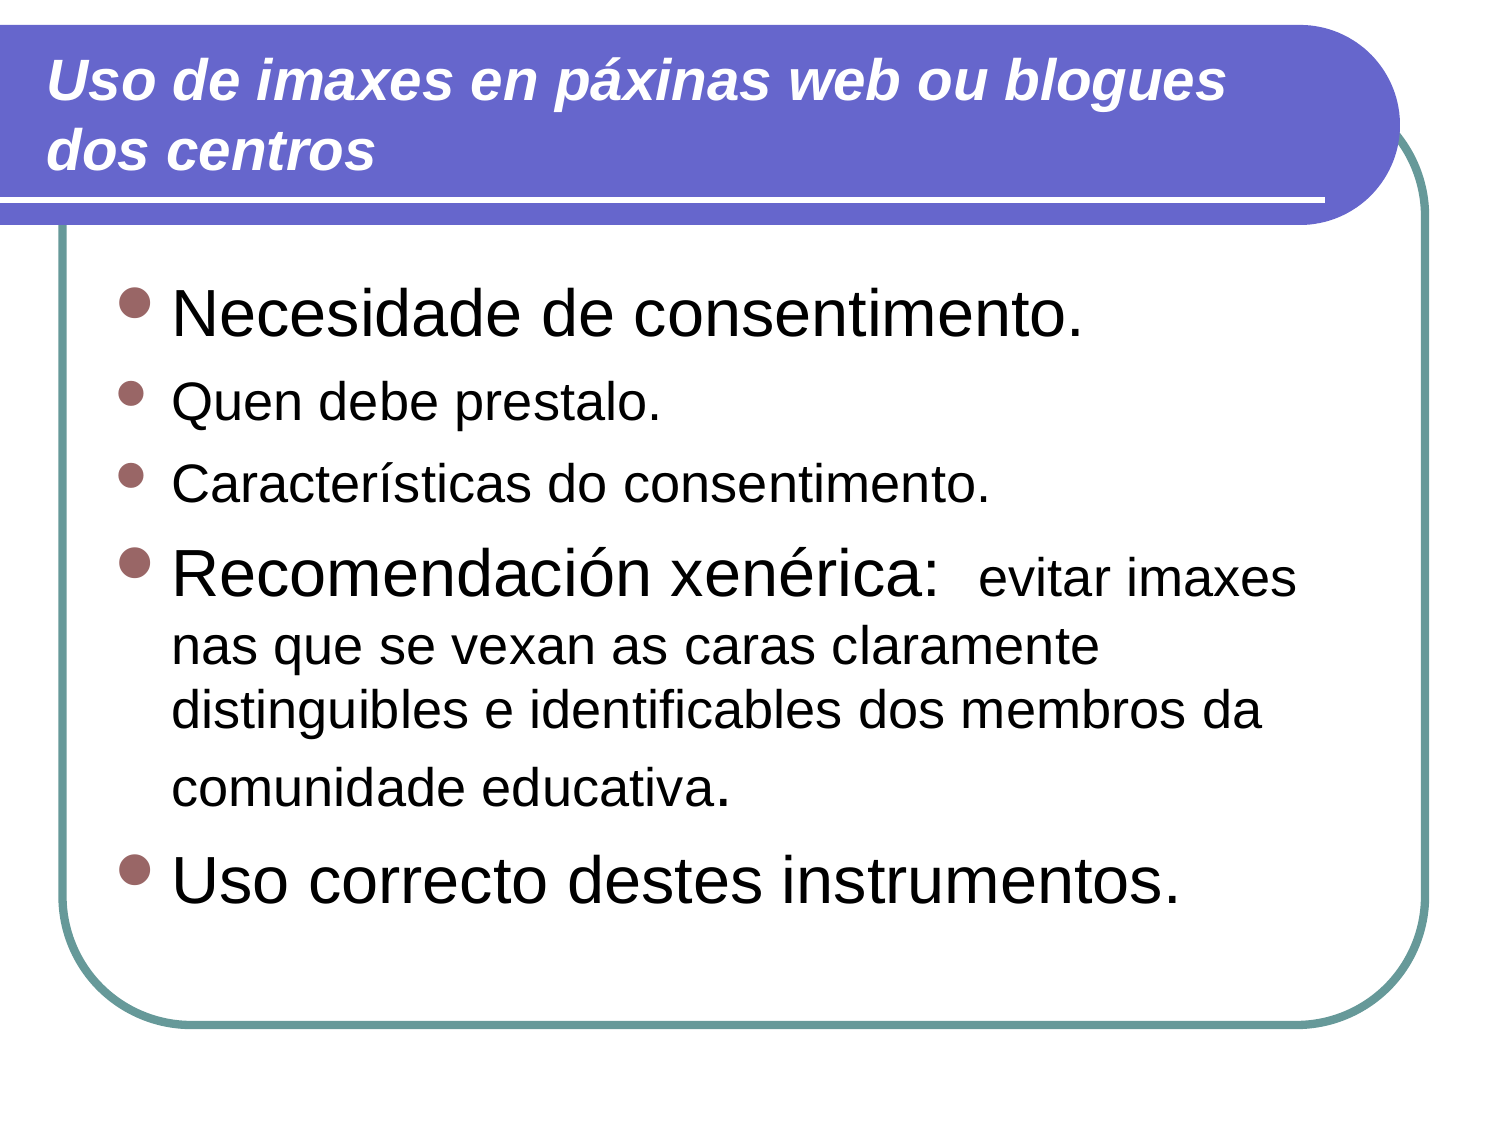

# Uso de imaxes en páxinas web ou blogues dos centros
Necesidade de consentimento.
Quen debe prestalo.
Características do consentimento.
Recomendación xenérica: evitar imaxes nas que se vexan as caras claramente distinguibles e identificables dos membros da comunidade educativa.
Uso correcto destes instrumentos.